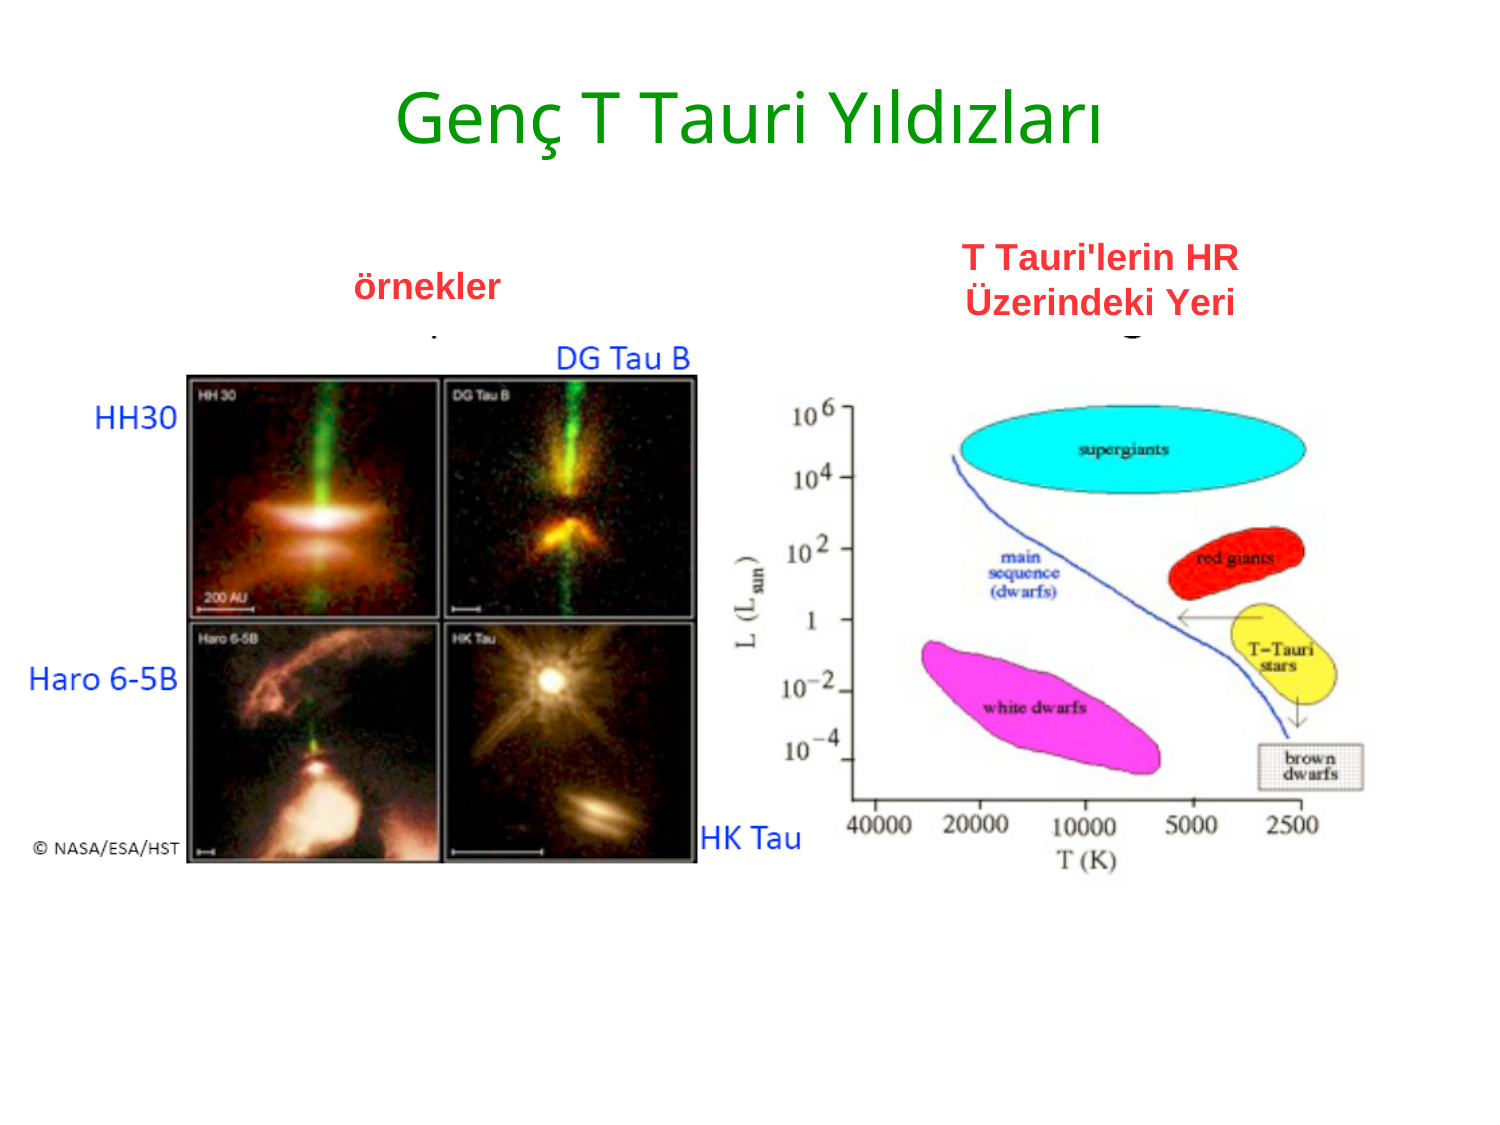

# Genç T Tauri Yıldızları
T Tauri'lerin HR Üzerindeki Yeri
örnekler